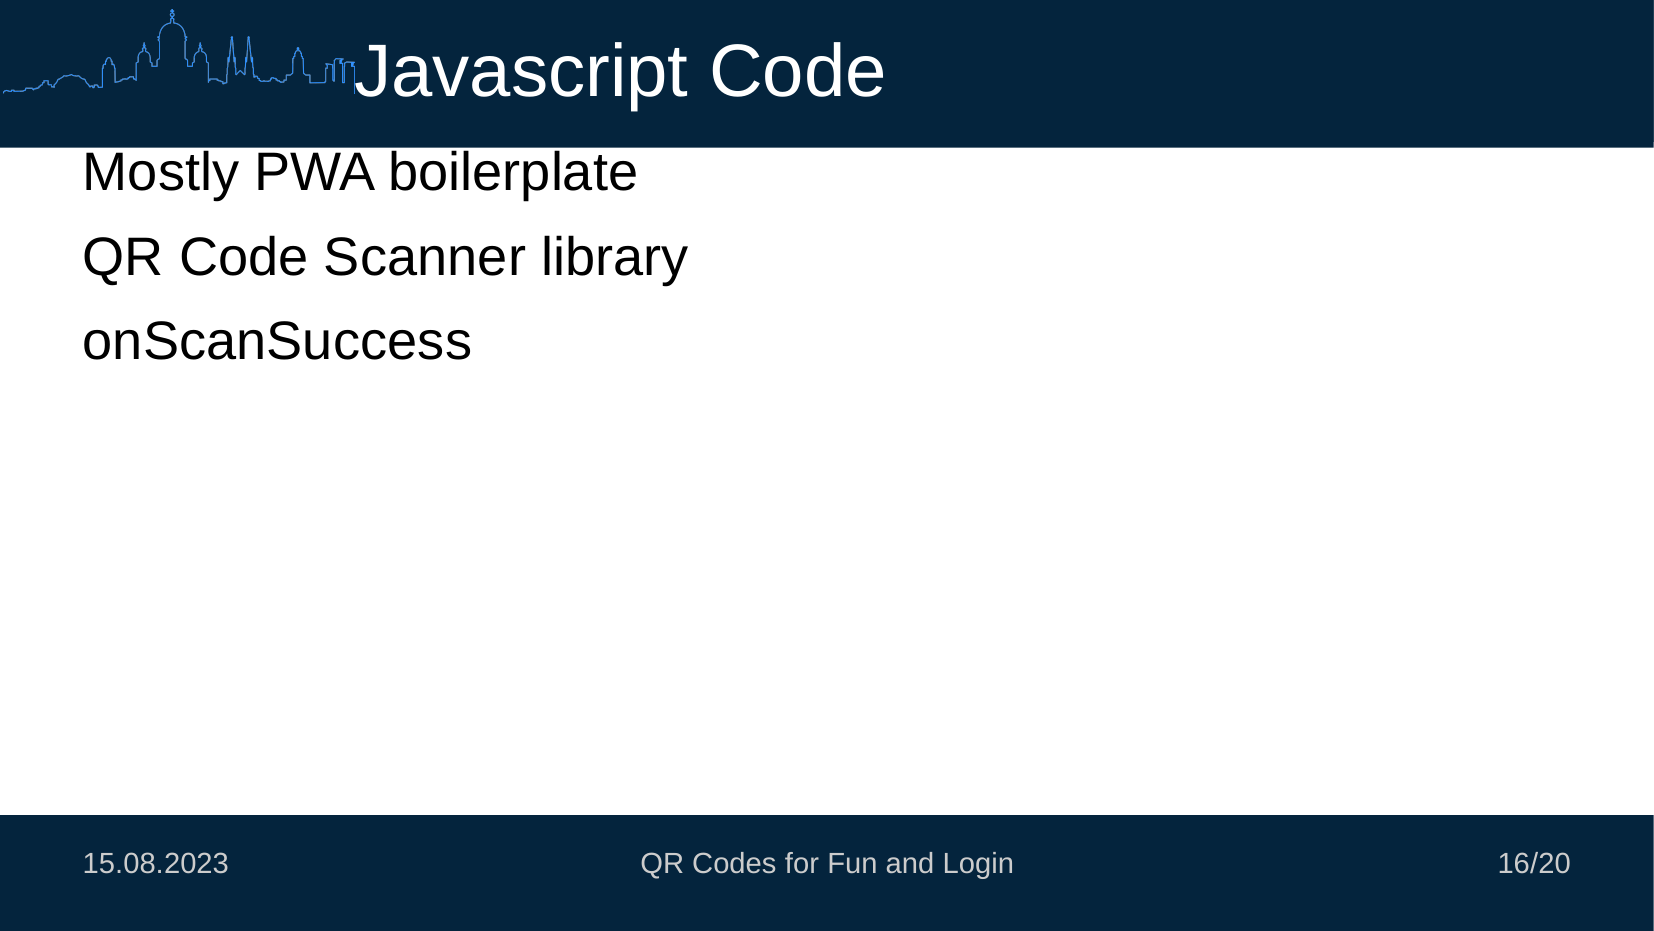

# Javascript Code
Mostly PWA boilerplate
QR Code Scanner library
onScanSuccess
08. März 2019
16